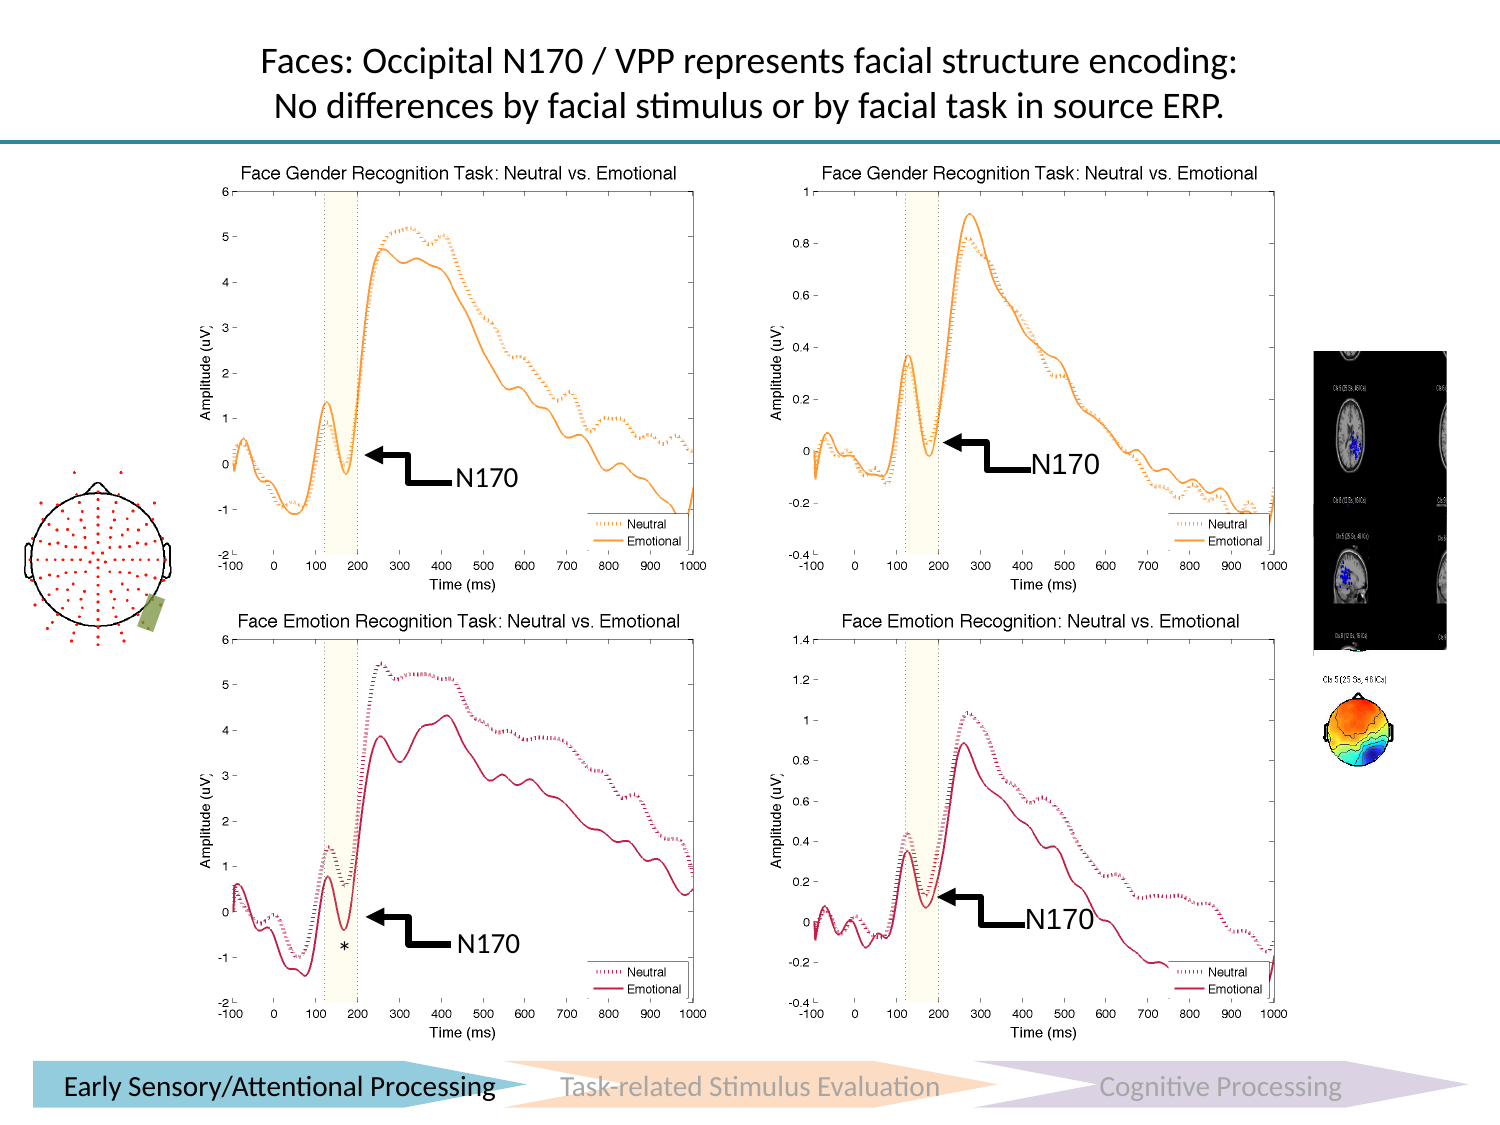

# Faces: Occipital N170 / VPP represents facial structure encoding: No differences by facial stimulus or by facial task in source ERP.
N170
N170
N170
N170
*
Early Sensory/Attentional Processing
Task-related Stimulus Evaluation
Cognitive Processing